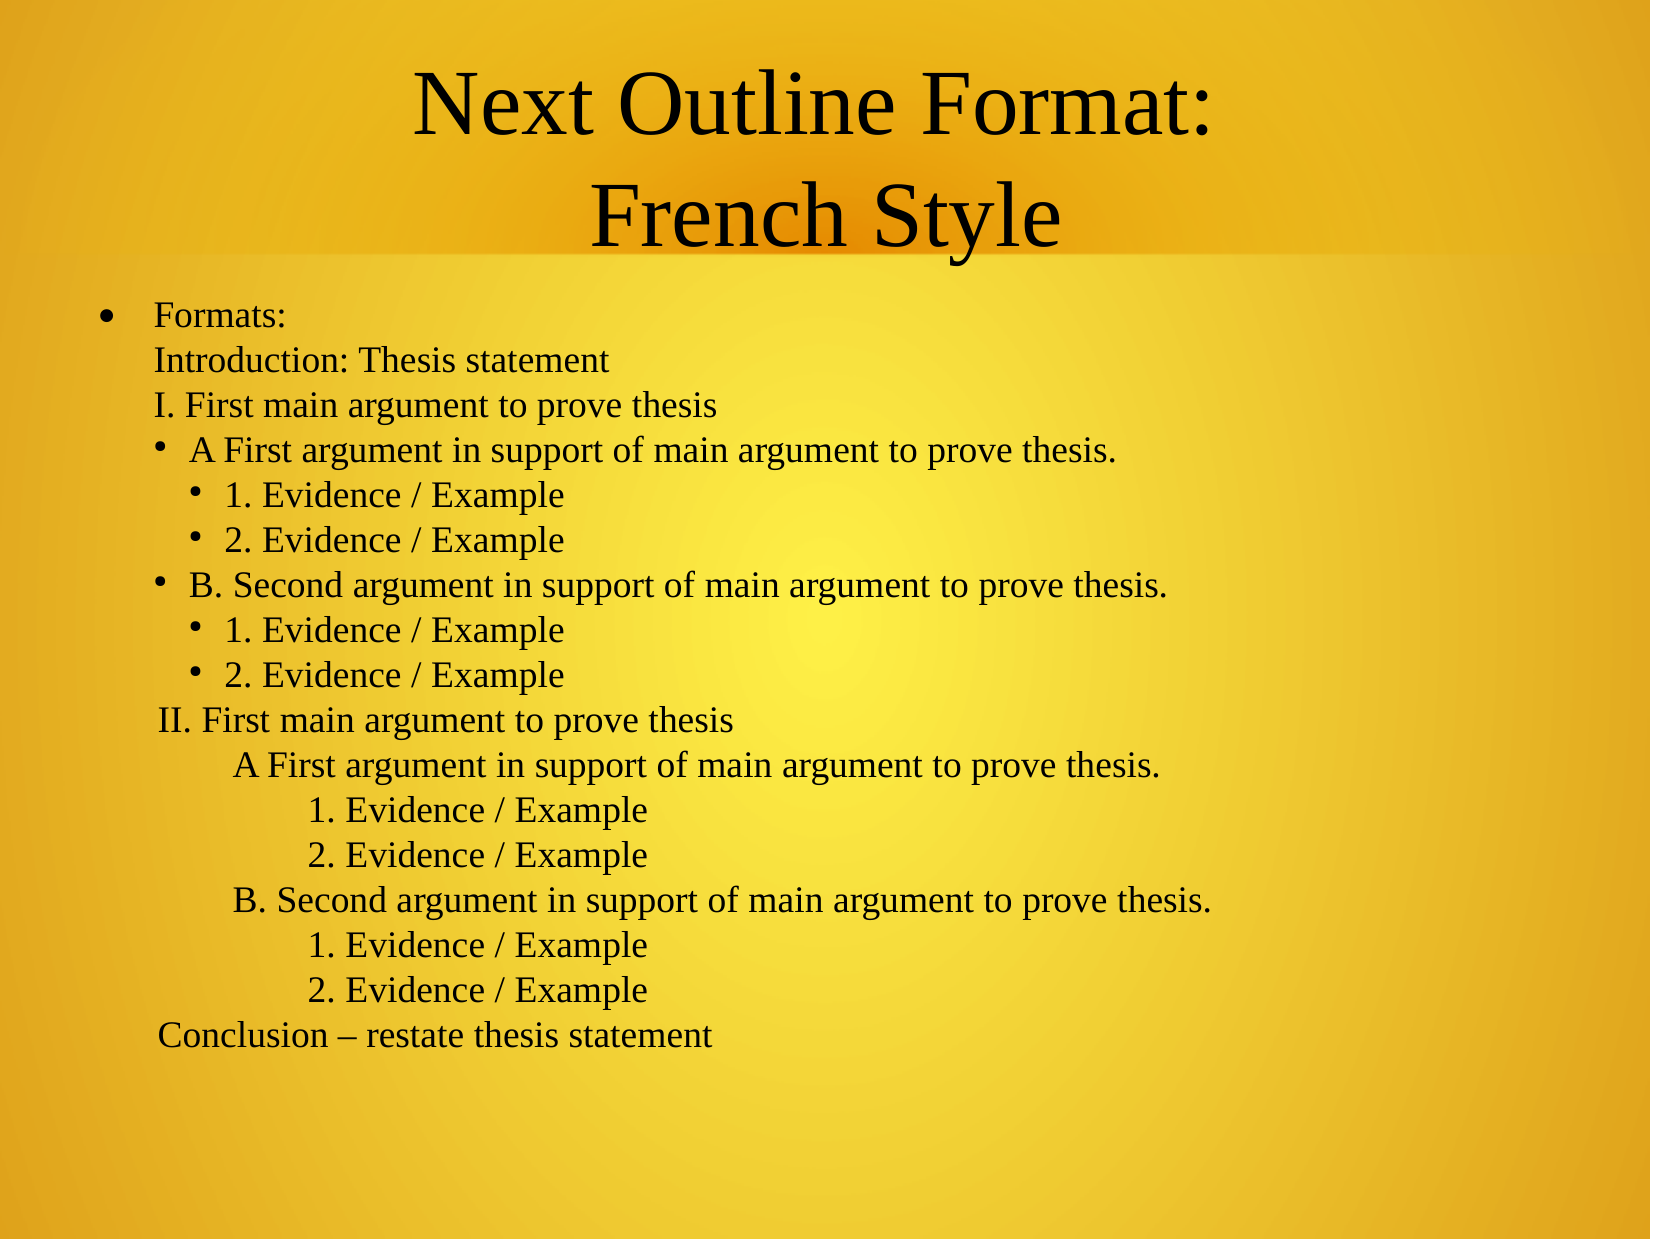

Next Outline Format:
French Style
Formats:
Introduction: Thesis statement
I. First main argument to prove thesis
A First argument in support of main argument to prove thesis.
1. Evidence / Example
2. Evidence / Example
B. Second argument in support of main argument to prove thesis.
1. Evidence / Example
2. Evidence / Example
	II. First main argument to prove thesis
		A First argument in support of main argument to prove thesis.
			1. Evidence / Example
			2. Evidence / Example
		B. Second argument in support of main argument to prove thesis.
			1. Evidence / Example
			2. Evidence / Example
	Conclusion – restate thesis statement